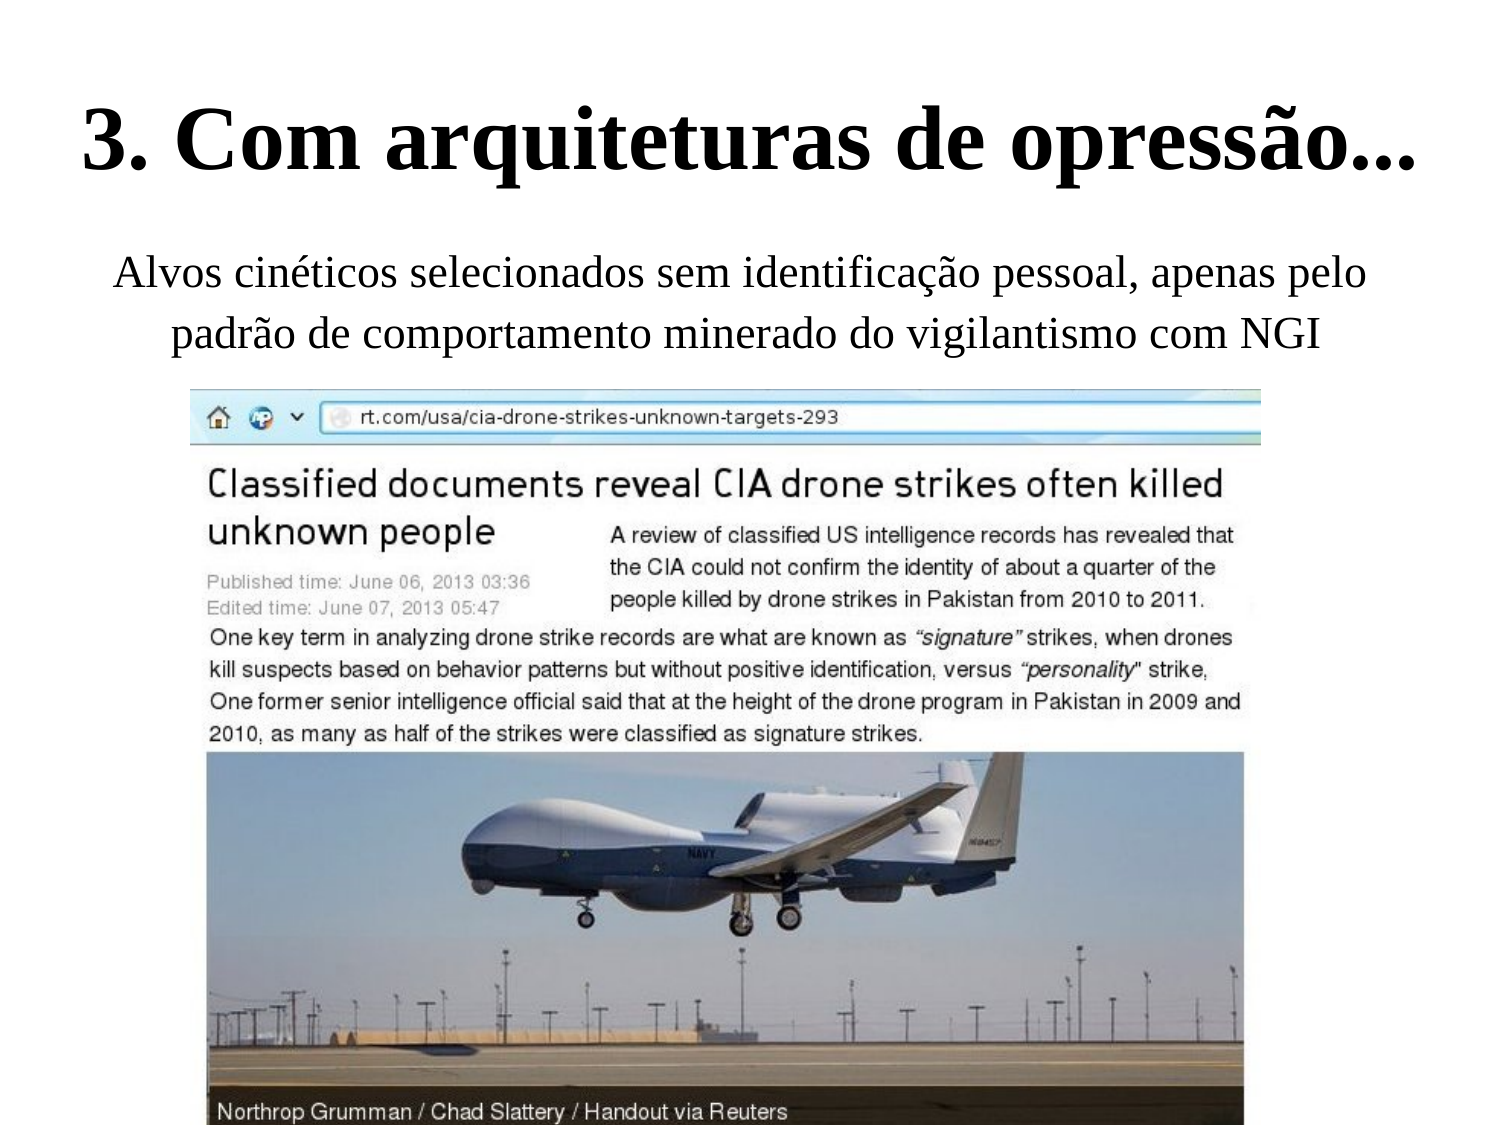

# 3. Com arquiteturas de opressão...
Alvos cinéticos selecionados sem identificação pessoal, apenas pelo
padrão de comportamento minerado do vigilantismo com NGI